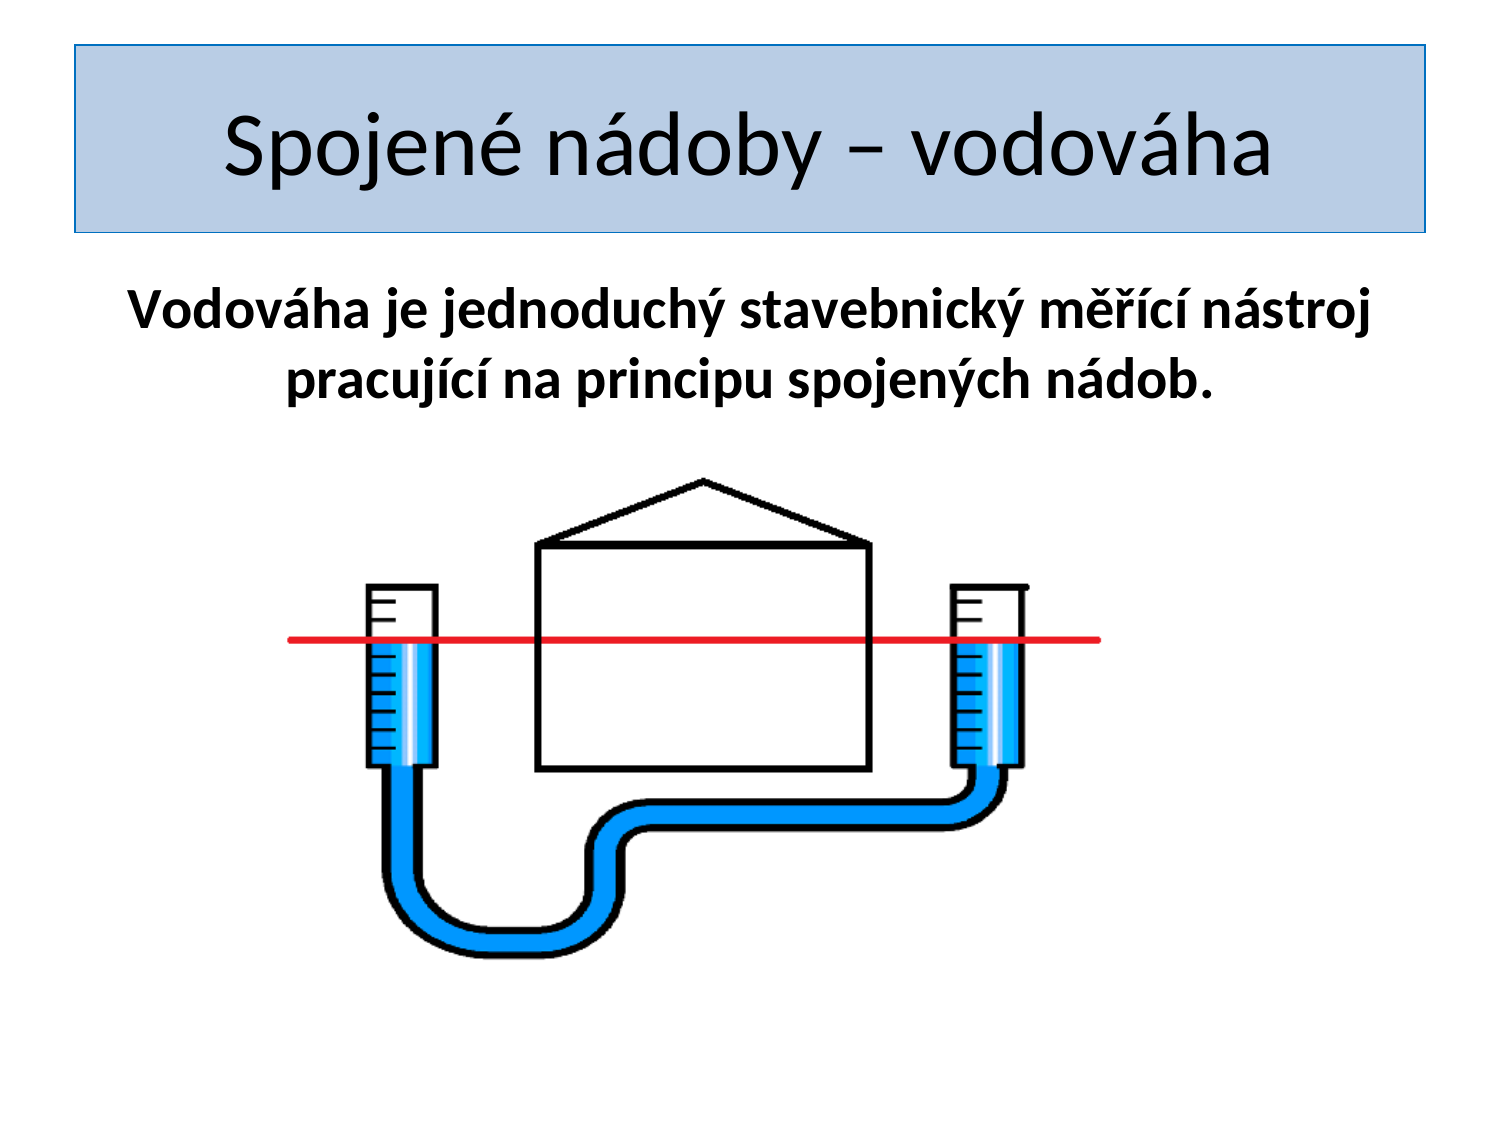

# Spojené nádoby – vodováha
Vodováha je jednoduchý stavebnický měřící nástroj pracující na principu spojených nádob.